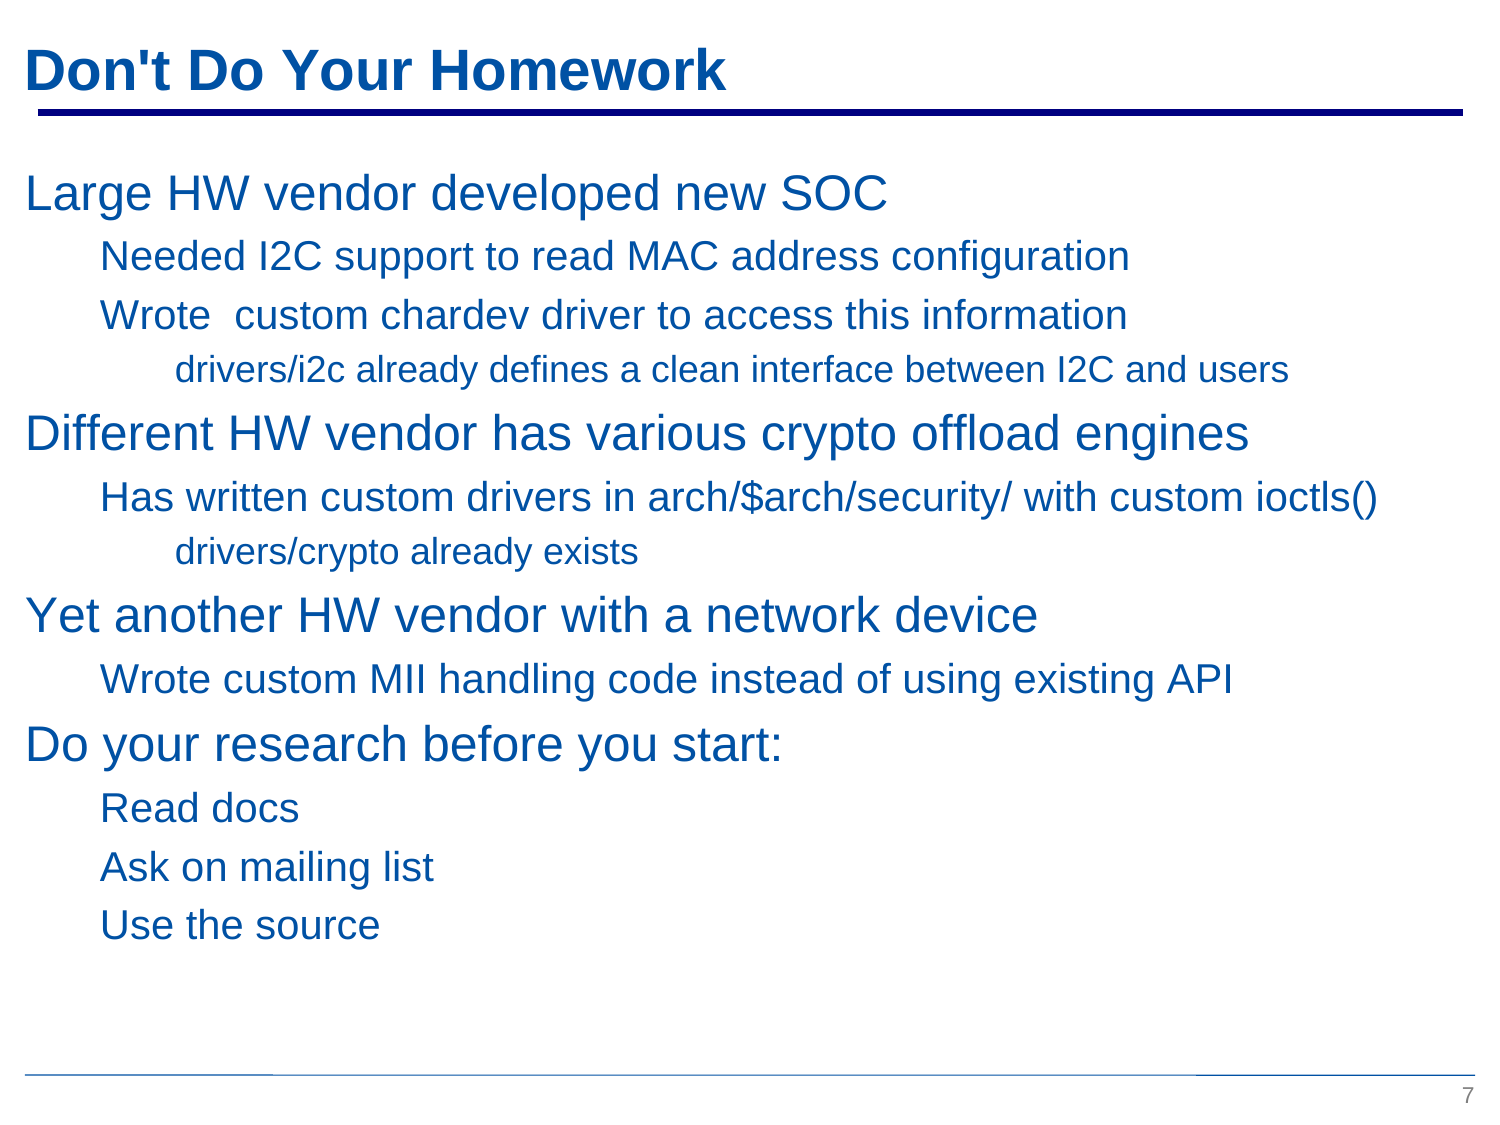

# Don't Do Your Homework
Large HW vendor developed new SOC
Needed I2C support to read MAC address configuration
Wrote custom chardev driver to access this information
drivers/i2c already defines a clean interface between I2C and users
Different HW vendor has various crypto offload engines
Has written custom drivers in arch/$arch/security/ with custom ioctls()
drivers/crypto already exists
Yet another HW vendor with a network device
Wrote custom MII handling code instead of using existing API
Do your research before you start:
Read docs
Ask on mailing list
Use the source
7